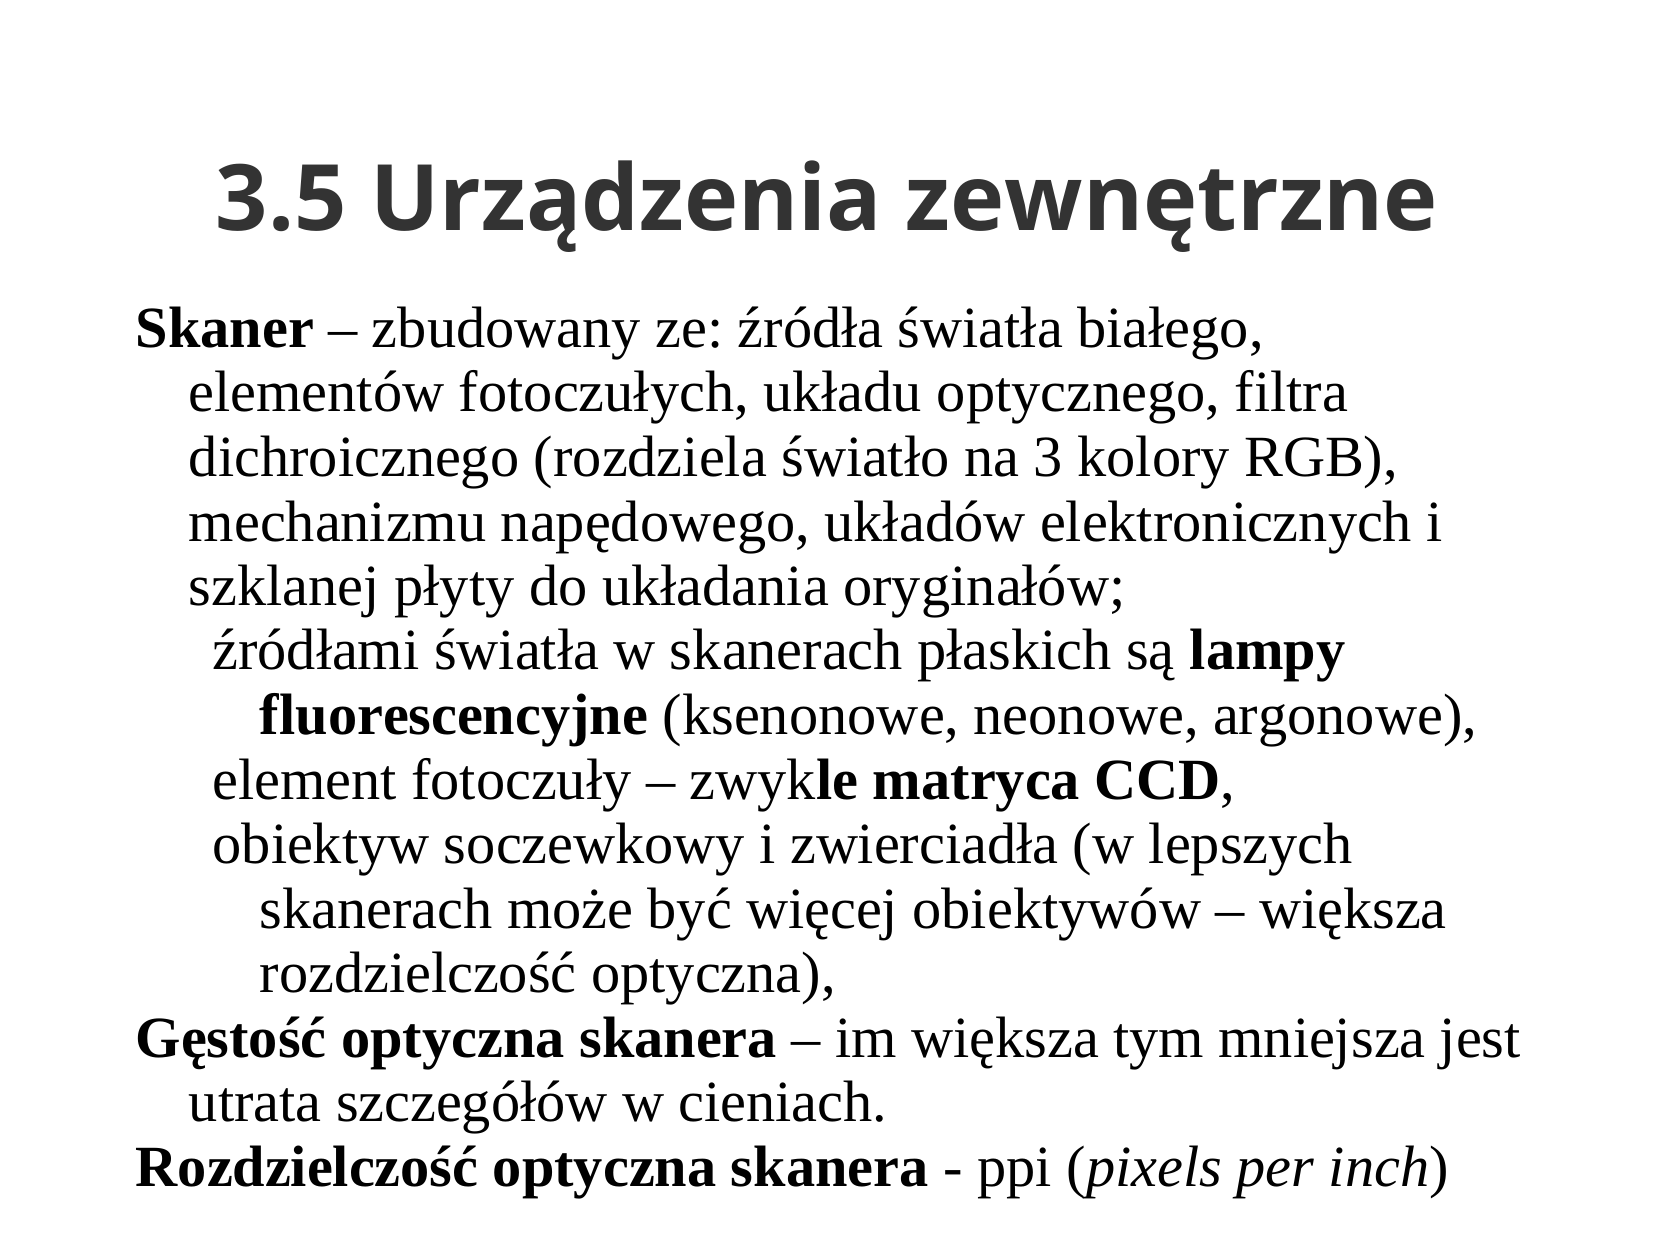

# 3.5 Urządzenia zewnętrzne
Skaner – zbudowany ze: źródła światła białego, elementów fotoczułych, układu optycznego, filtra dichroicznego (rozdziela światło na 3 kolory RGB), mechanizmu napędowego, układów elektronicznych i szklanej płyty do układania oryginałów;
źródłami światła w skanerach płaskich są lampy fluorescencyjne (ksenonowe, neonowe, argonowe),
element fotoczuły – zwykle matryca CCD,
obiektyw soczewkowy i zwierciadła (w lepszych skanerach może być więcej obiektywów – większa rozdzielczość optyczna),
Gęstość optyczna skanera – im większa tym mniejsza jest utrata szczegółów w cieniach.
Rozdzielczość optyczna skanera - ppi (pixels per inch)